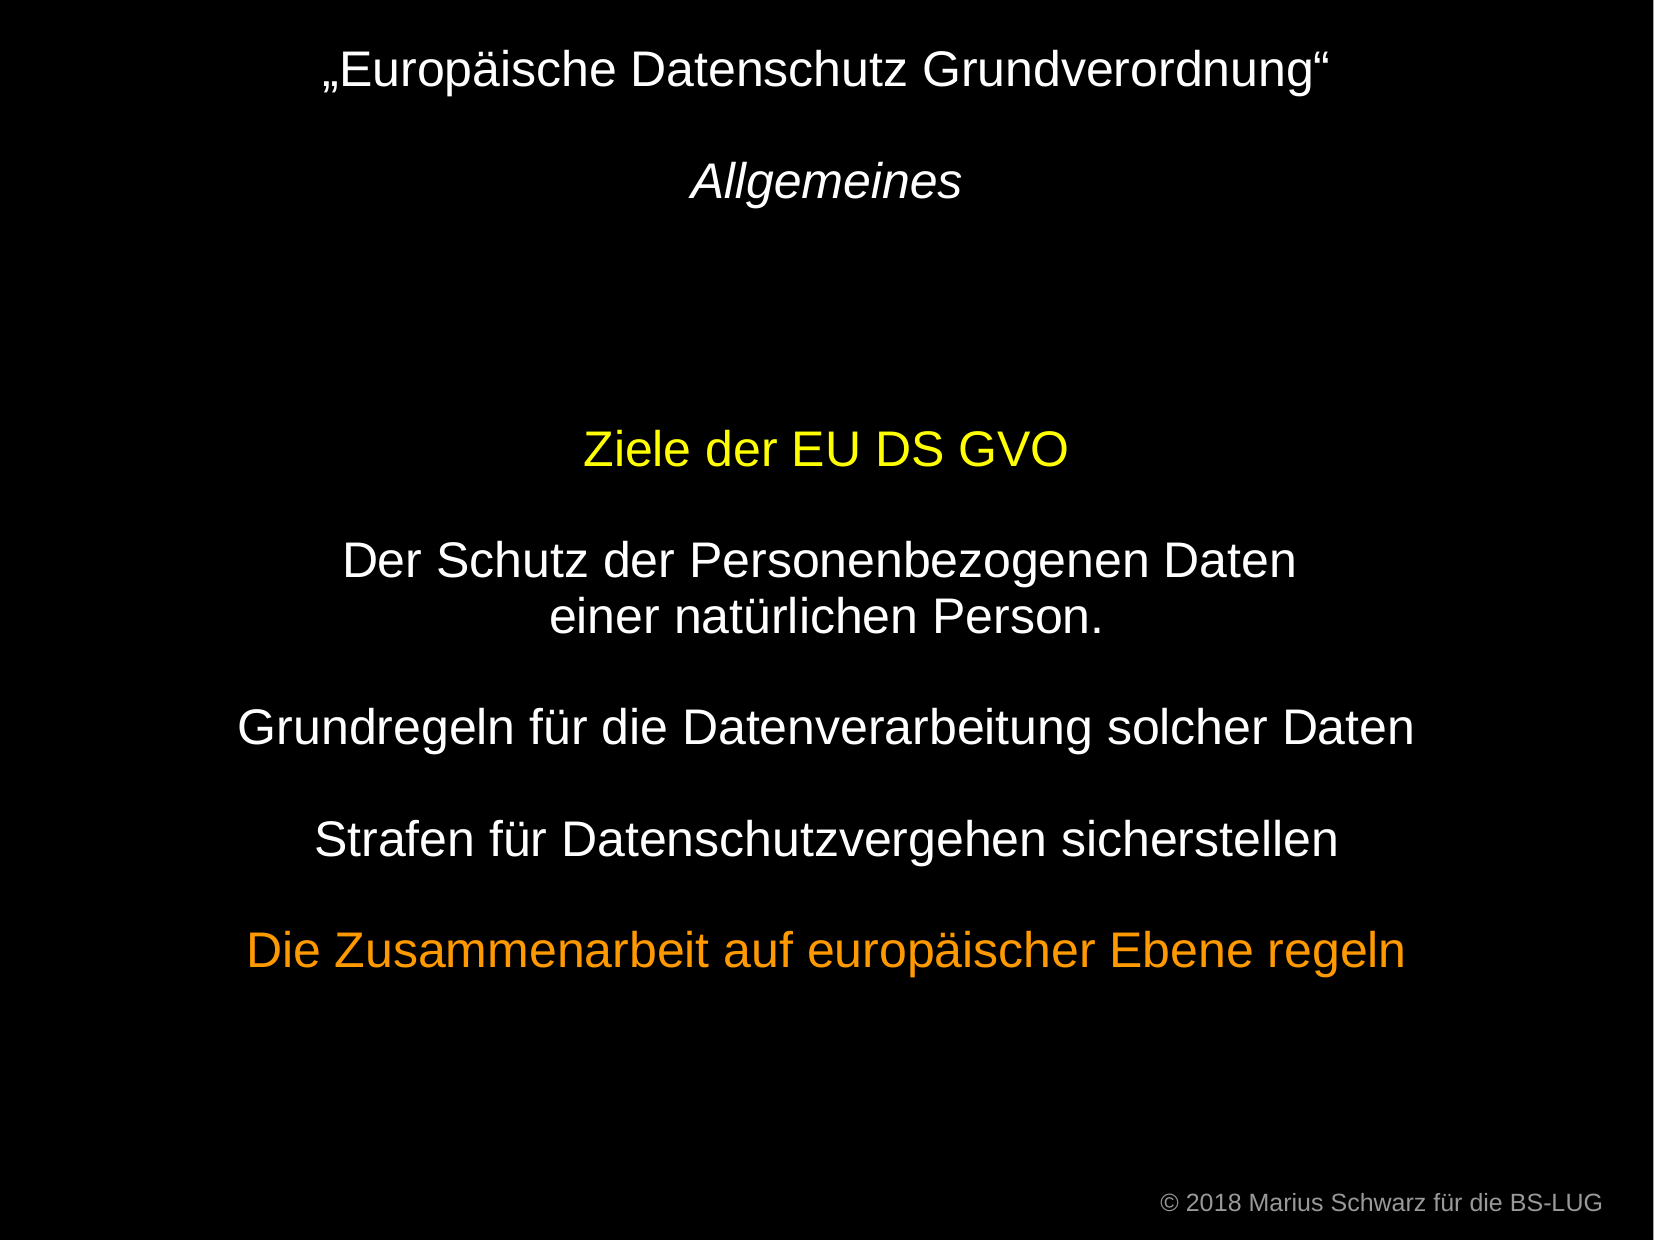

# „Europäische Datenschutz Grundverordnung“ Allgemeines
Ziele der EU DS GVO
Der Schutz der Personenbezogenen Daten
einer natürlichen Person.
Grundregeln für die Datenverarbeitung solcher Daten
Strafen für Datenschutzvergehen sicherstellen
Die Zusammenarbeit auf europäischer Ebene regeln
© 2018 Marius Schwarz für die BS-LUG